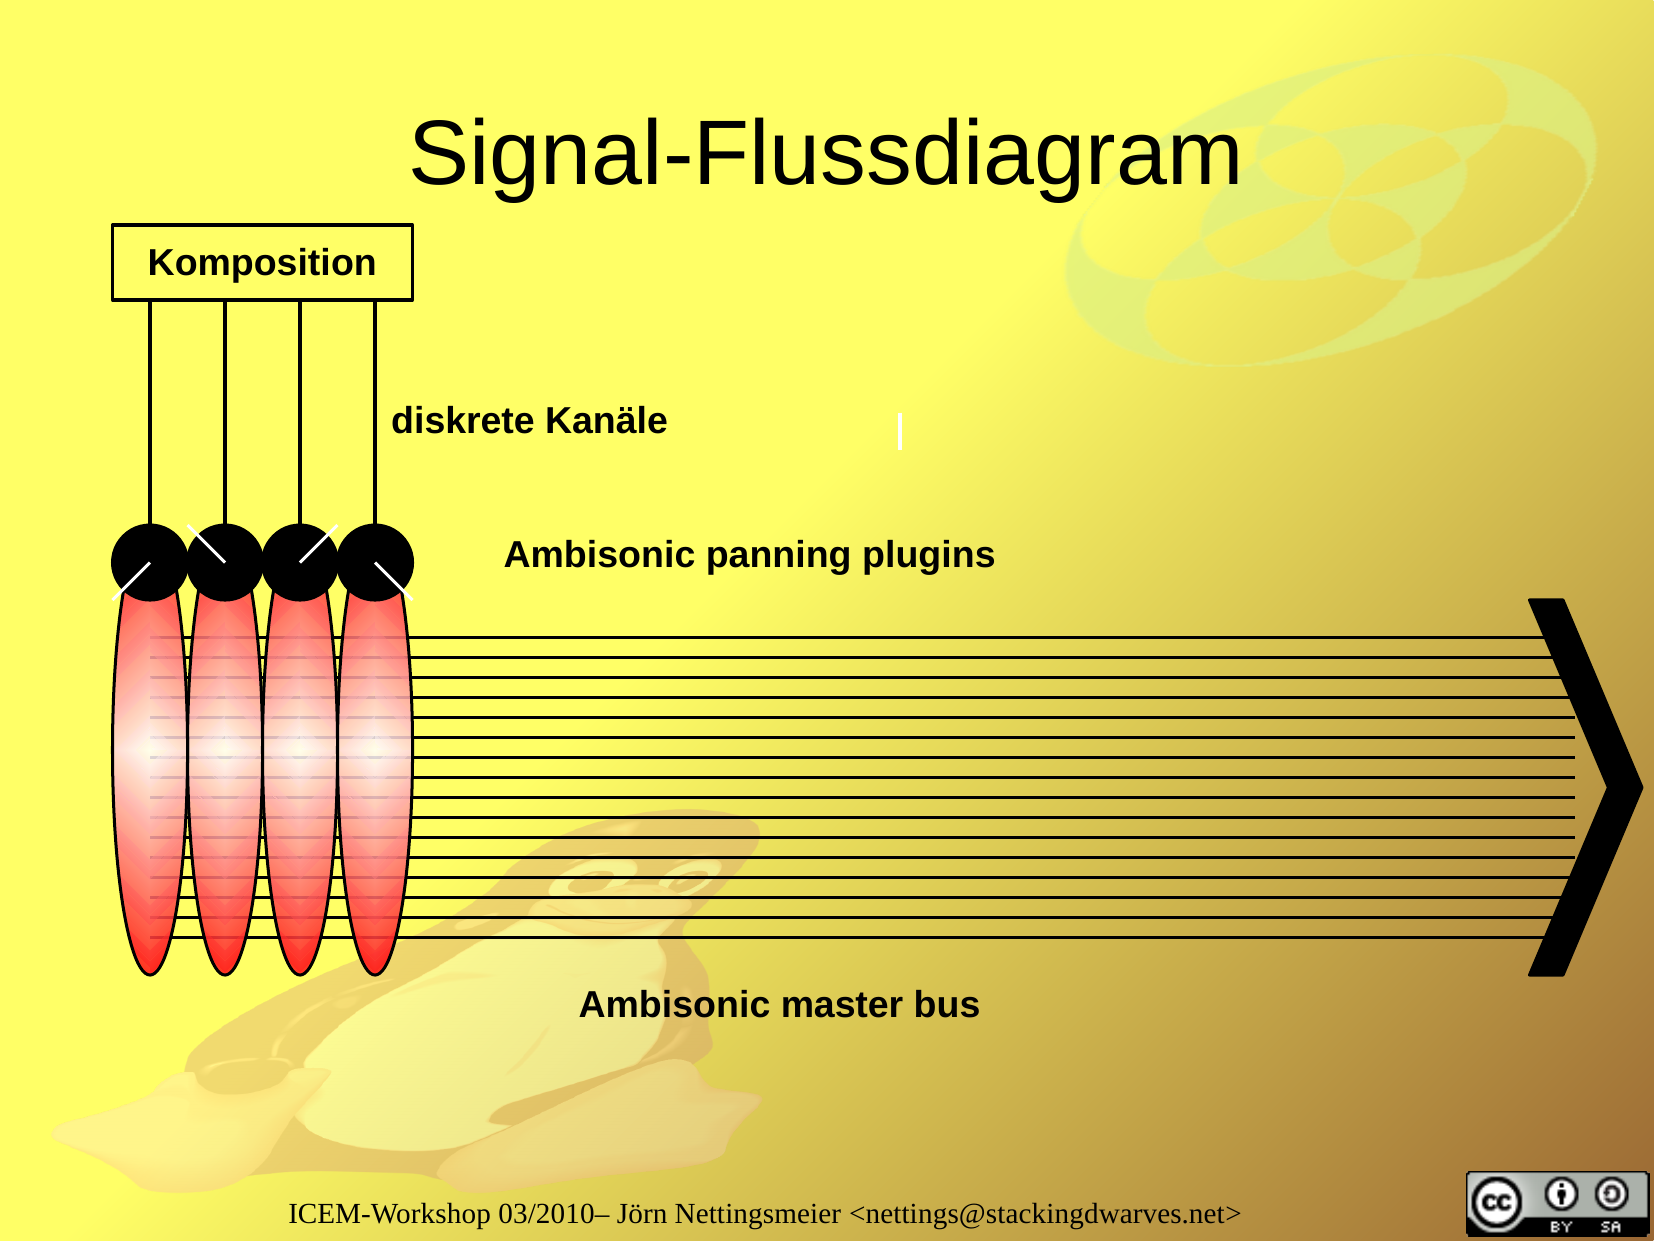

# Signal-Flussdiagram
Komposition
diskrete Kanäle
Ambisonic panning plugins
Ambisonic master bus